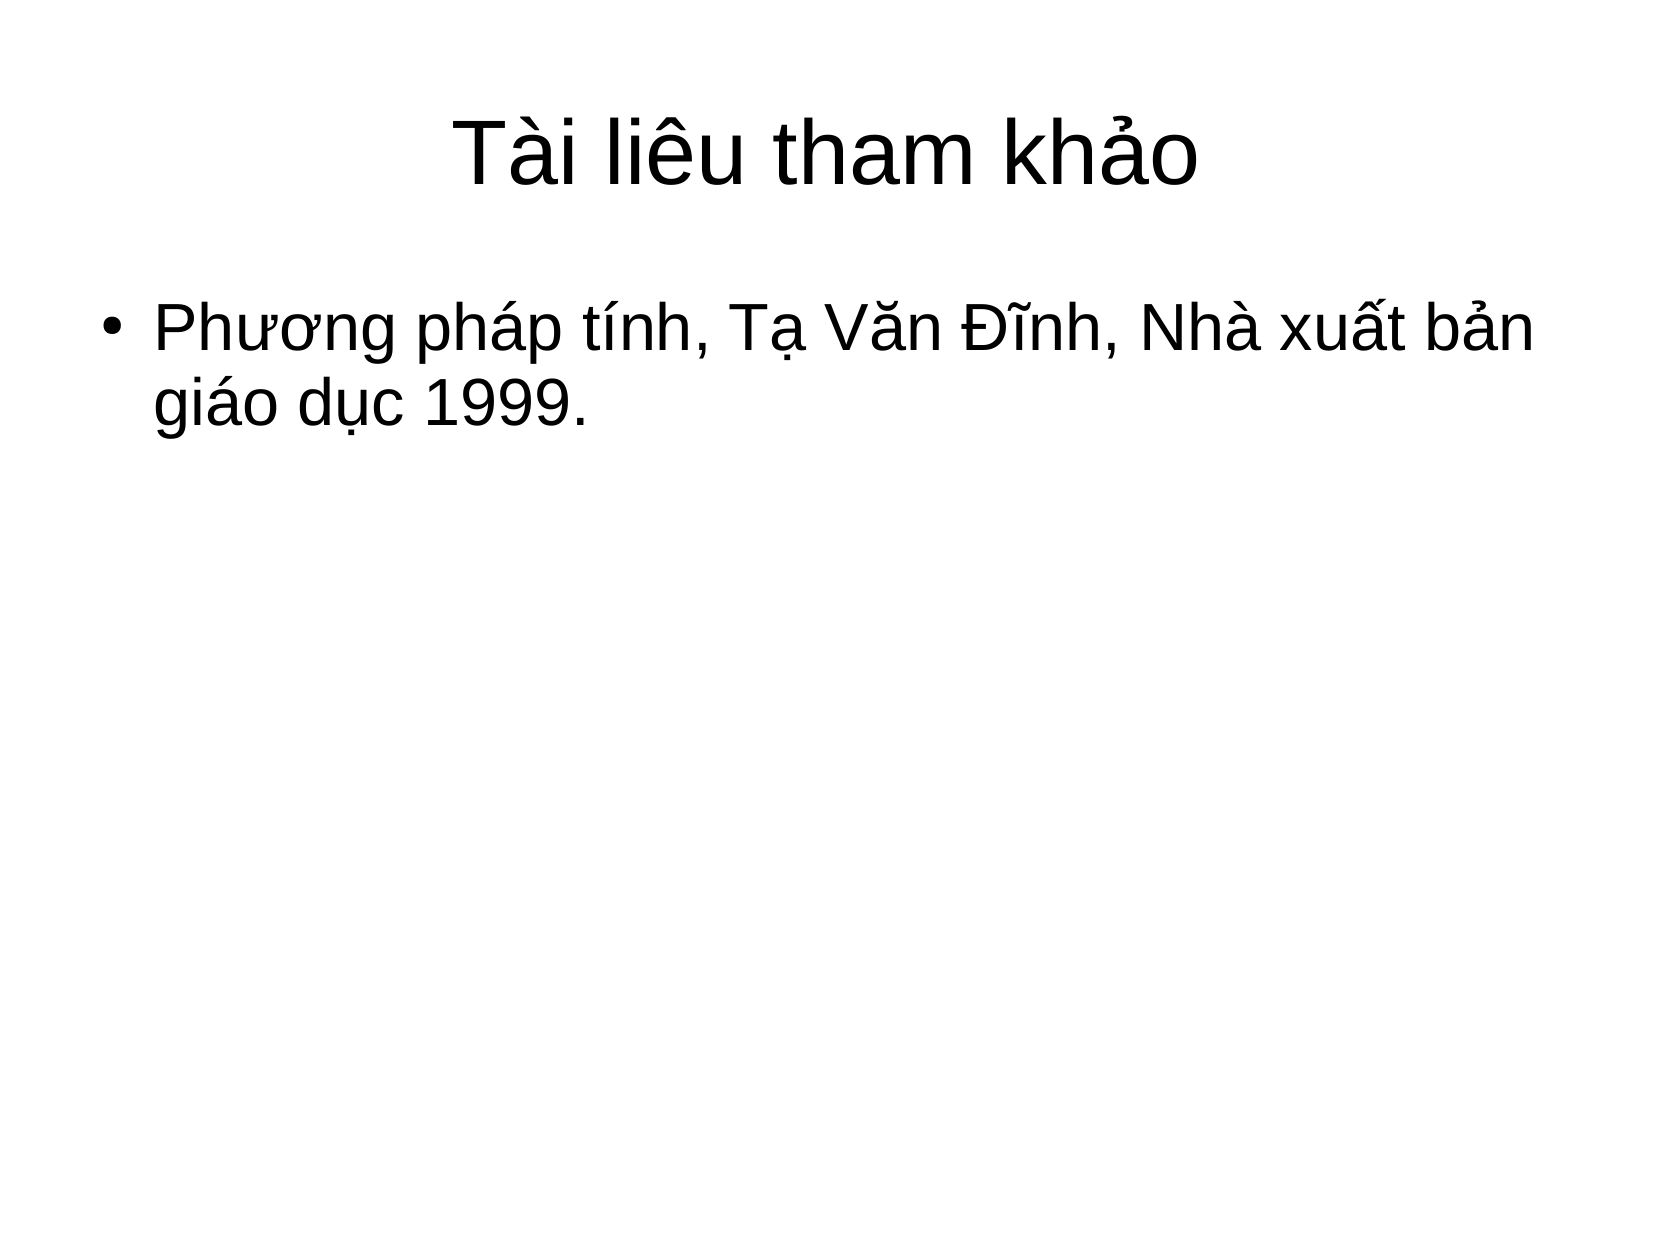

# Tài liêu tham khảo
Phương pháp tính, Tạ Văn Đĩnh, Nhà xuất bản giáo dục 1999.